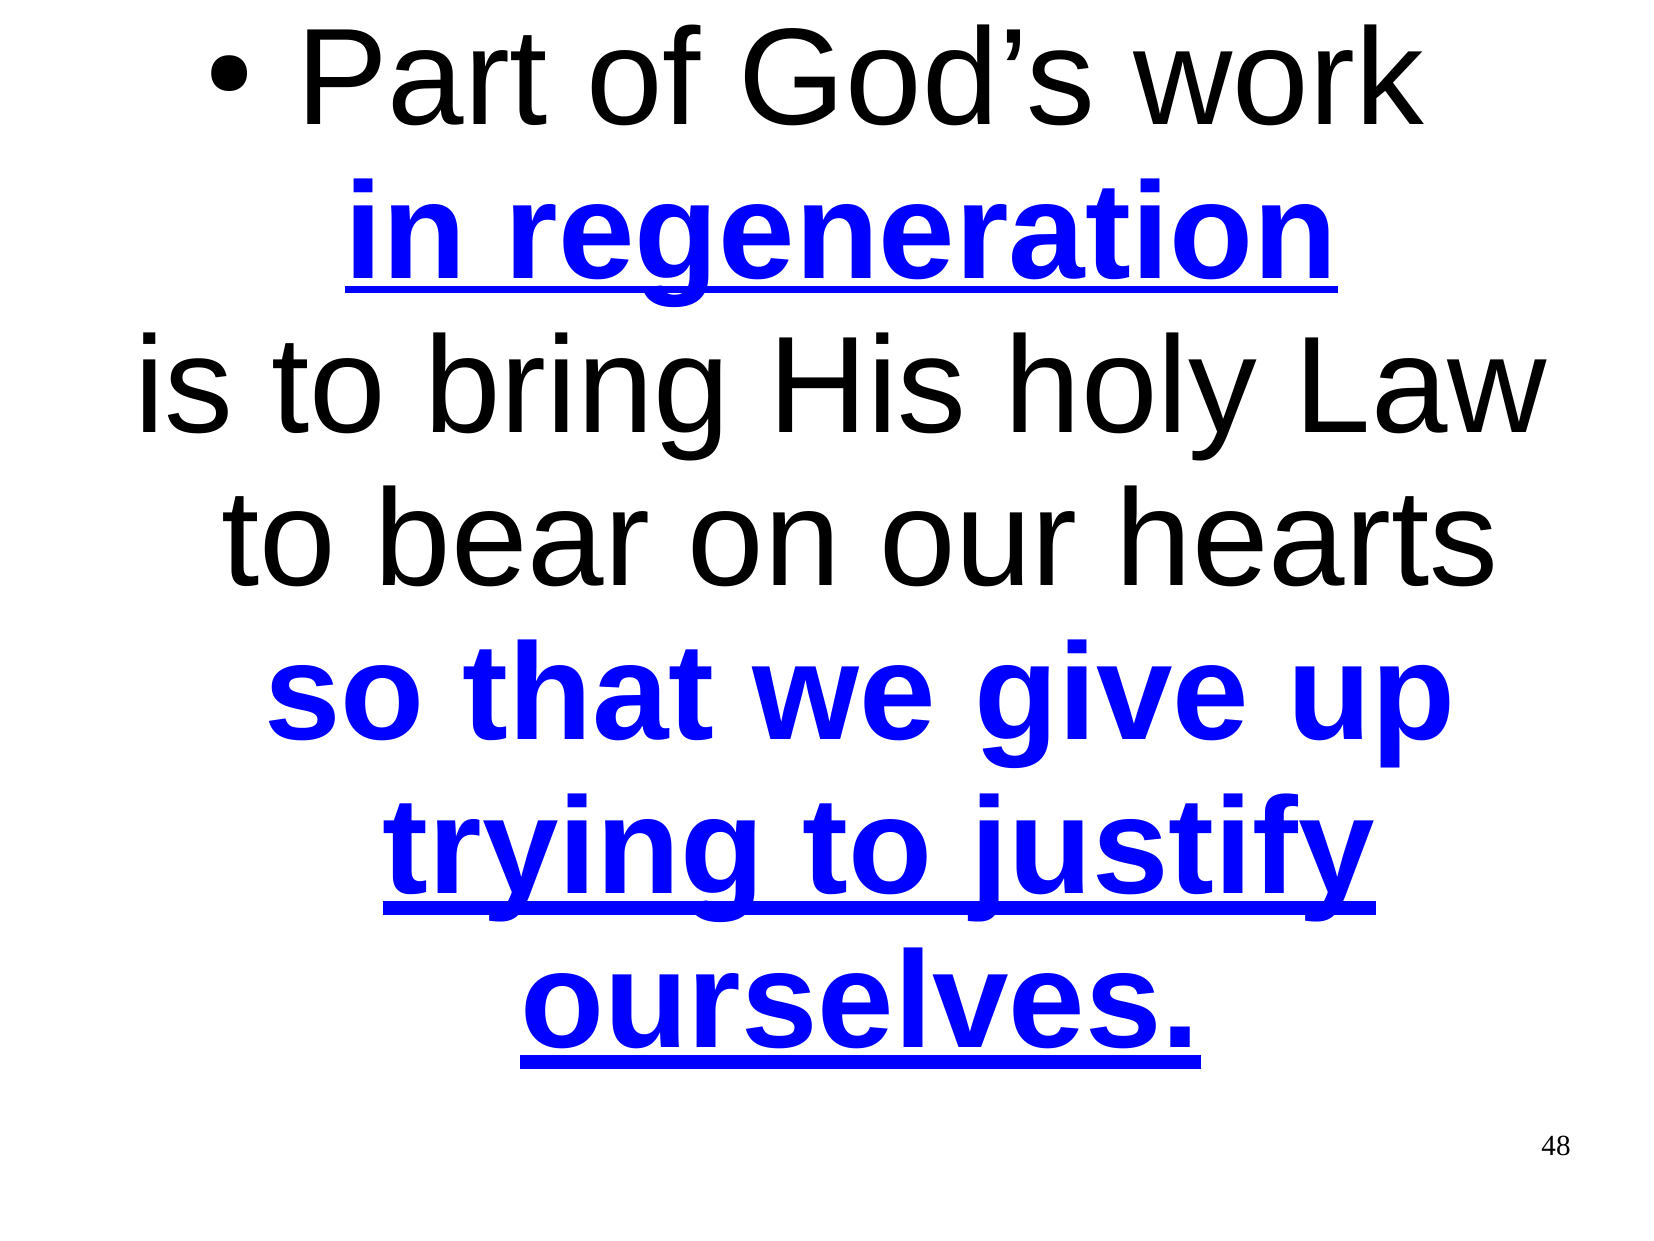

# Part of God’s work in regeneration is to bring His holy Law to bear on our hearts so that we give up trying to justify ourselves.
48